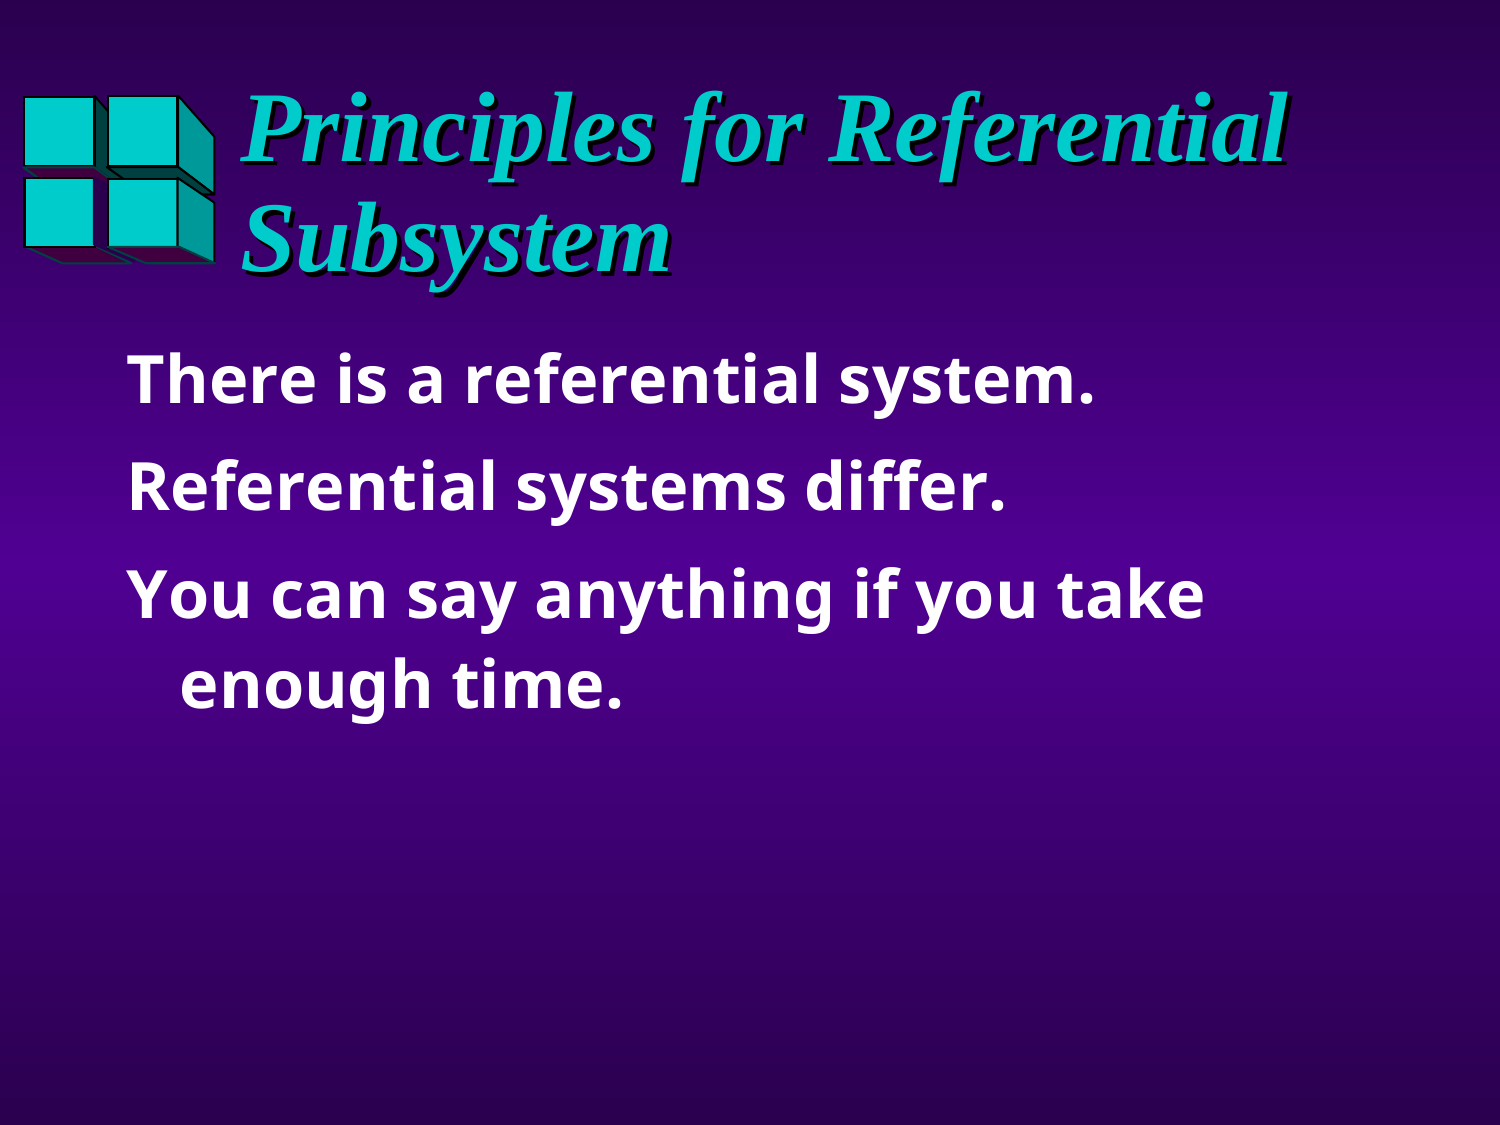

# Principles for Referential Subsystem
There is a referential system.
Referential systems differ.
You can say anything if you take enough time.